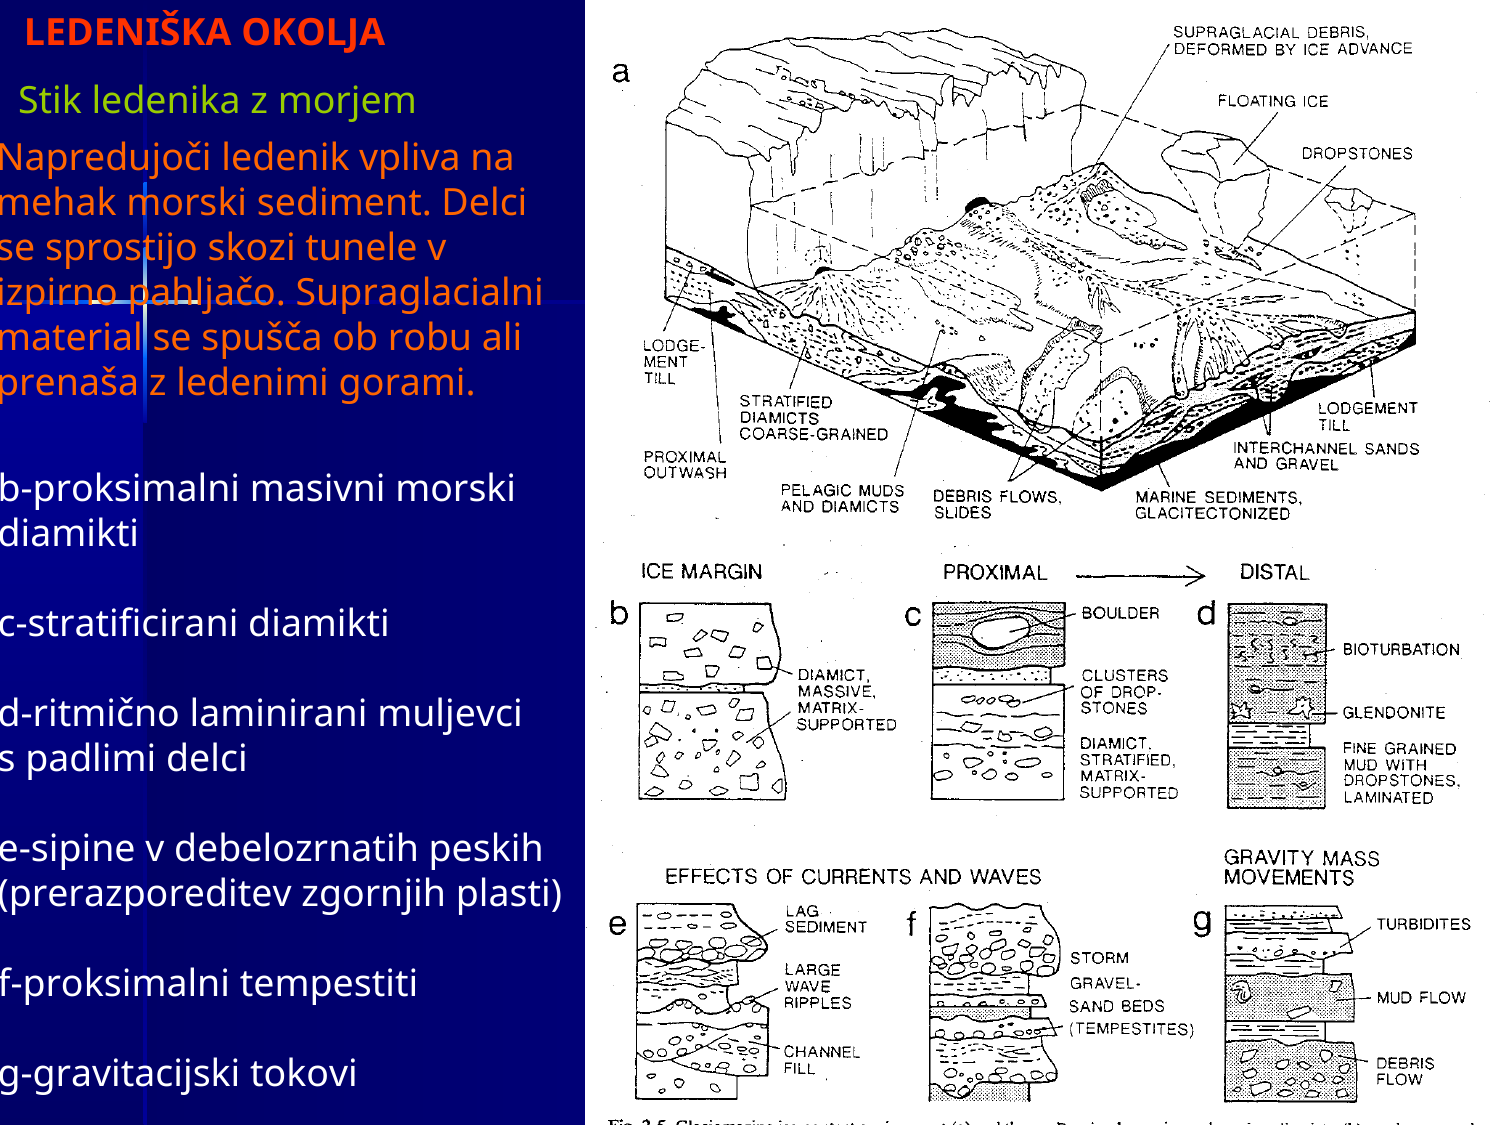

LEDENIŠKA OKOLJA
Stik ledenika z morjem
Napredujoči ledenik vpliva na
mehak morski sediment. Delci
se sprostijo skozi tunele v
izpirno pahljačo. Supraglacialni
material se spušča ob robu ali
prenaša z ledenimi gorami.
b-proksimalni masivni morski
diamikti
c-stratificirani diamikti
d-ritmično laminirani muljevci
s padlimi delci
e-sipine v debelozrnatih peskih
(prerazporeditev zgornjih plasti)
f-proksimalni tempestiti
g-gravitacijski tokovi